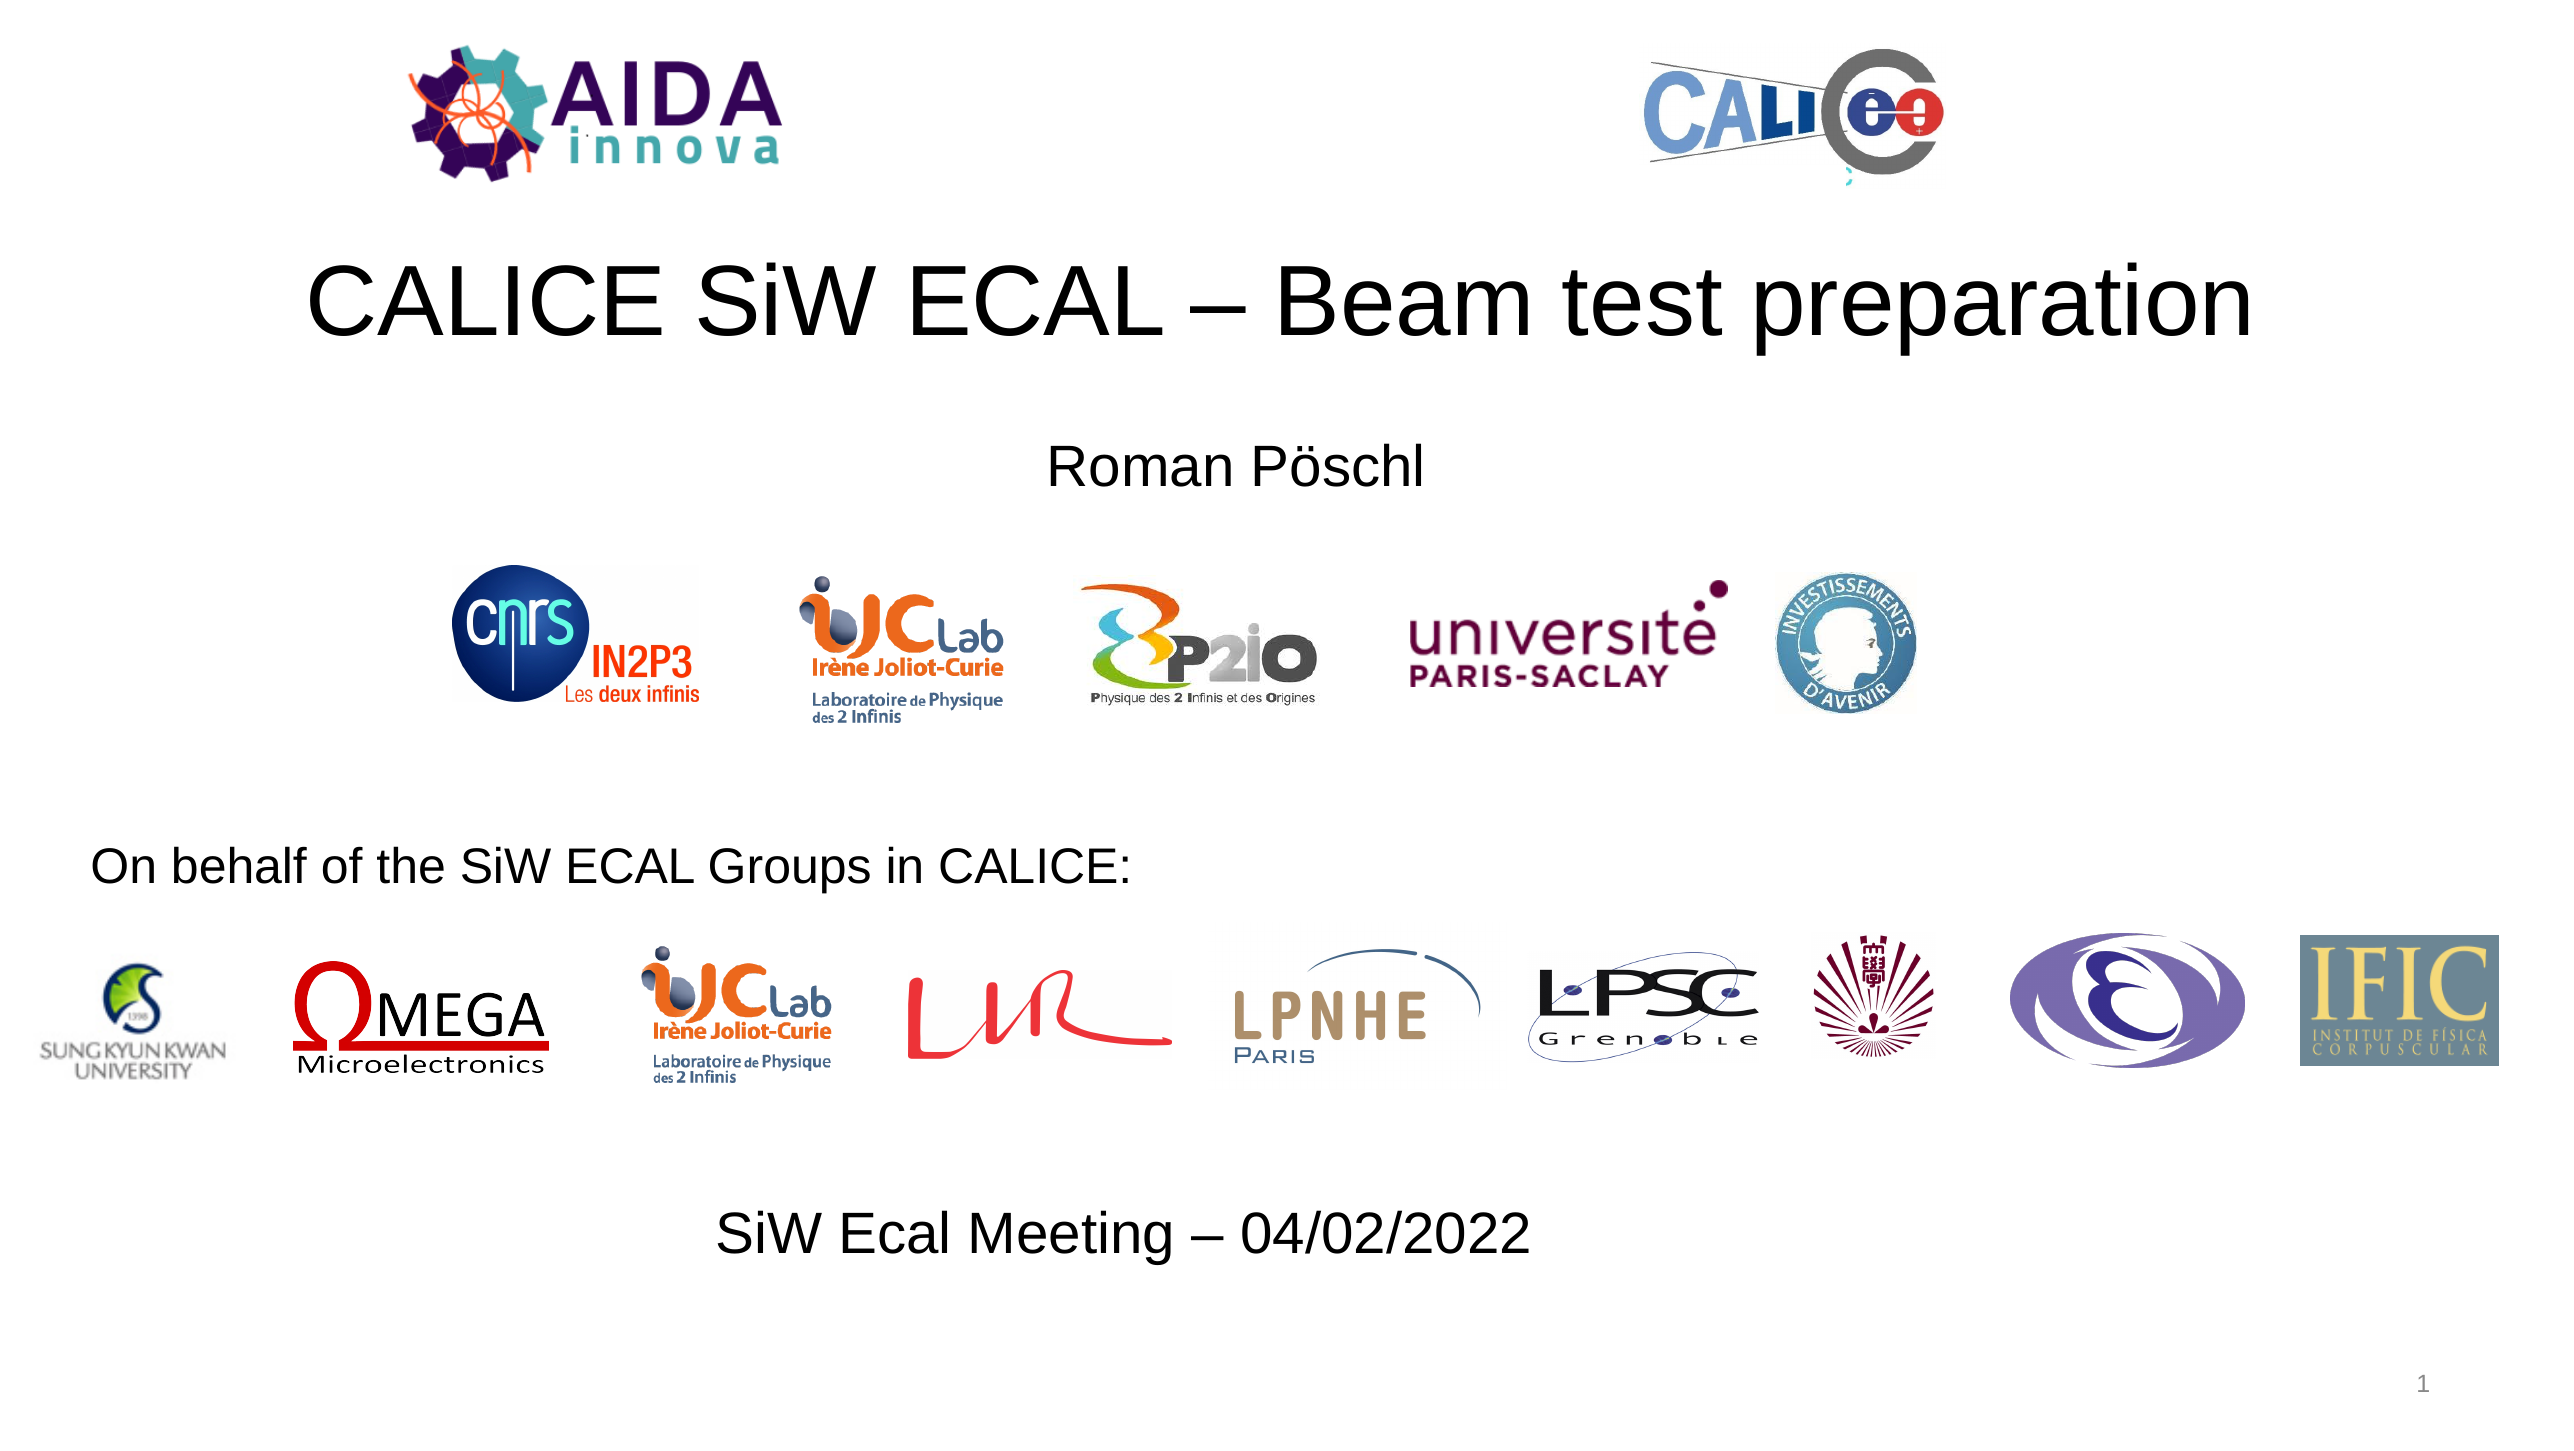

CALICE SiW ECAL – Beam test preparation
 Roman Pöschl
On behalf of the SiW ECAL Groups in CALICE:
 SiW Ecal Meeting – 04/02/2022